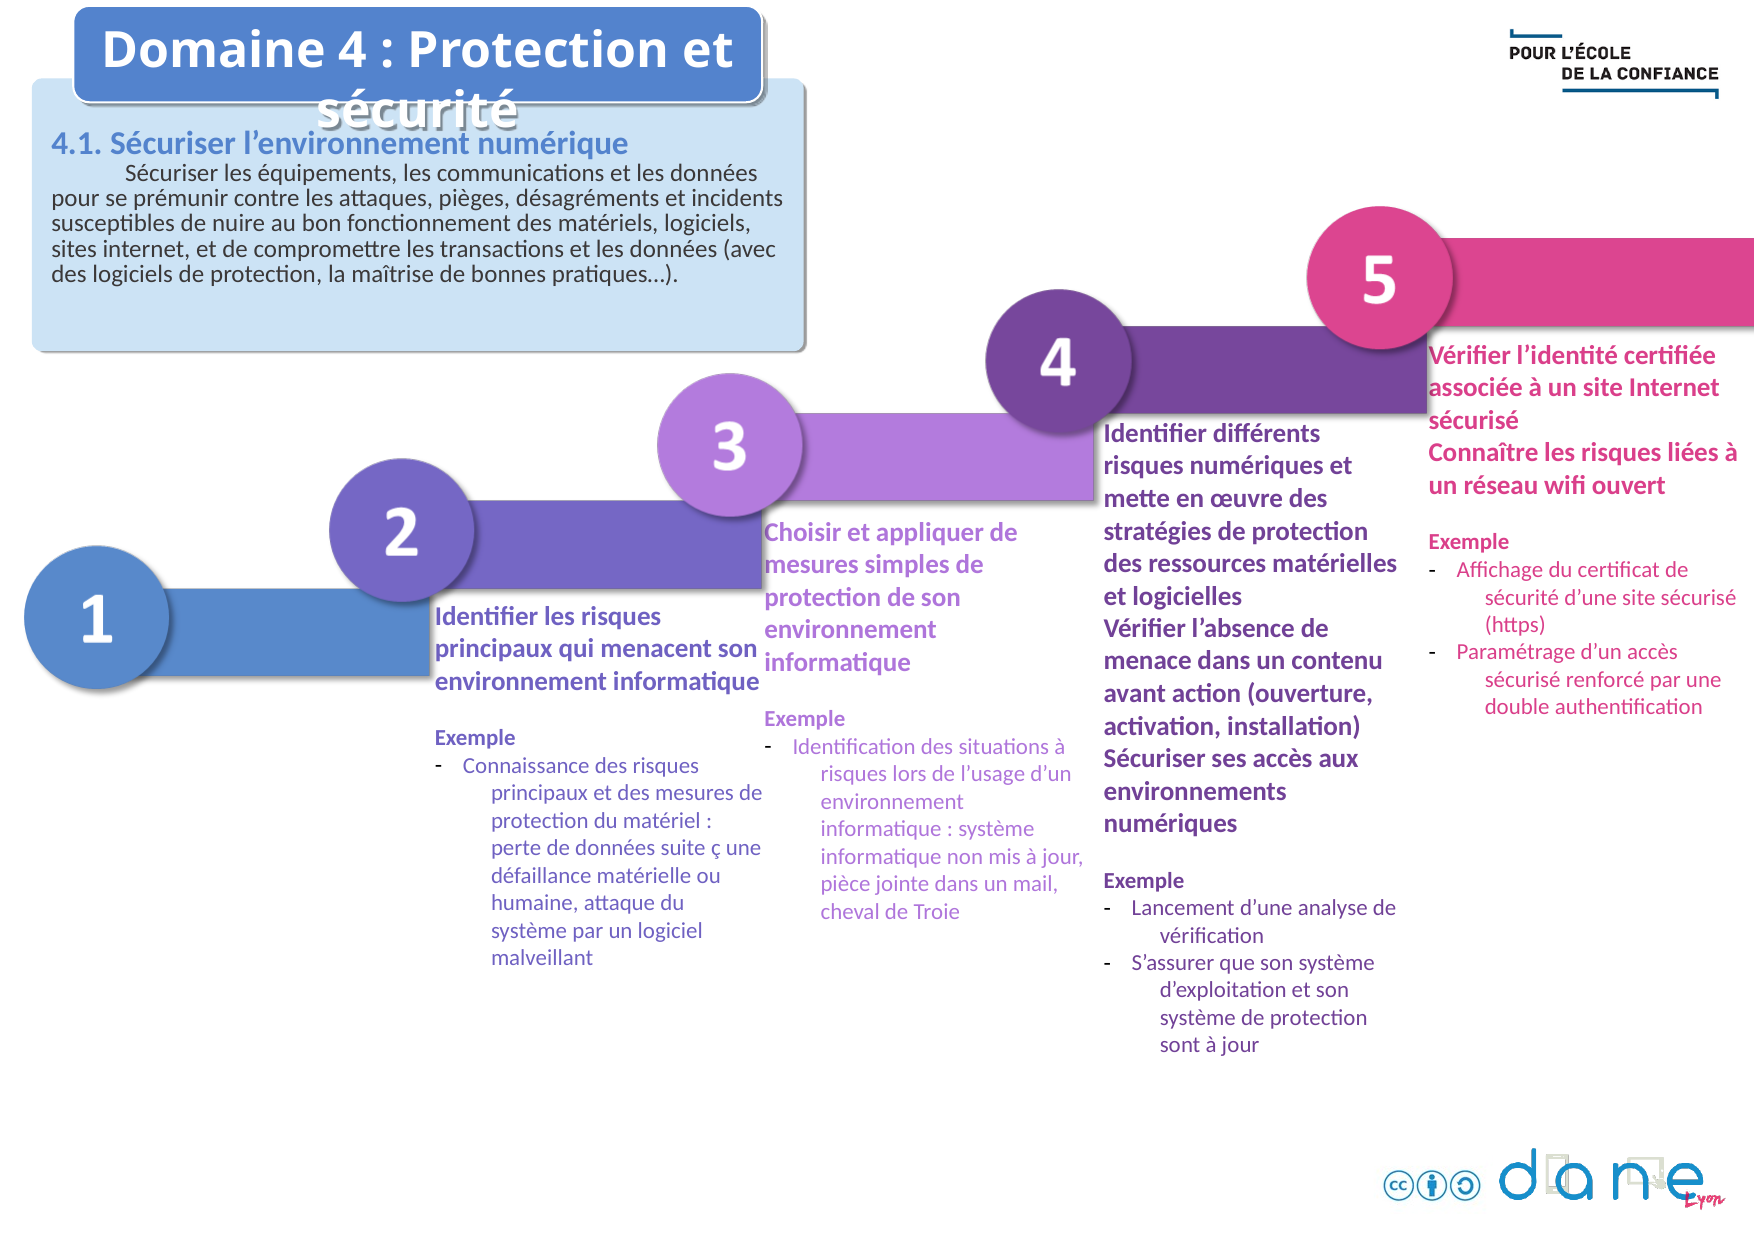

Domaine 4 : Protection et sécurité
4.1. Sécuriser l’environnement numérique
	Sécuriser les équipements, les communications et les données pour se prémunir contre les attaques, pièges, désagréments et incidents susceptibles de nuire au bon fonctionnement des matériels, logiciels, sites internet, et de compromettre les transactions et les données (avec des logiciels de protection, la maîtrise de bonnes pratiques…).
Vérifier l’identité certifiée associée à un site Internet sécurisé
Connaître les risques liées à un réseau wifi ouvert
Exemple
Affichage du certificat de sécurité d’une site sécurisé (https)
Paramétrage d’un accès sécurisé renforcé par une double authentification
Identifier différents risques numériques et mette en œuvre des stratégies de protection des ressources matérielles et logicielles
Vérifier l’absence de menace dans un contenu avant action (ouverture, activation, installation)
Sécuriser ses accès aux environnements numériques
Exemple
Lancement d’une analyse de vérification
S’assurer que son système d’exploitation et son système de protection sont à jour
Choisir et appliquer de mesures simples de protection de son environnement informatique
Exemple
Identification des situations à risques lors de l’usage d’un environnement informatique : système informatique non mis à jour, pièce jointe dans un mail, cheval de Troie
Identifier les risques principaux qui menacent son environnement informatique
Exemple
Connaissance des risques principaux et des mesures de protection du matériel : perte de données suite ç une défaillance matérielle ou humaine, attaque du système par un logiciel malveillant